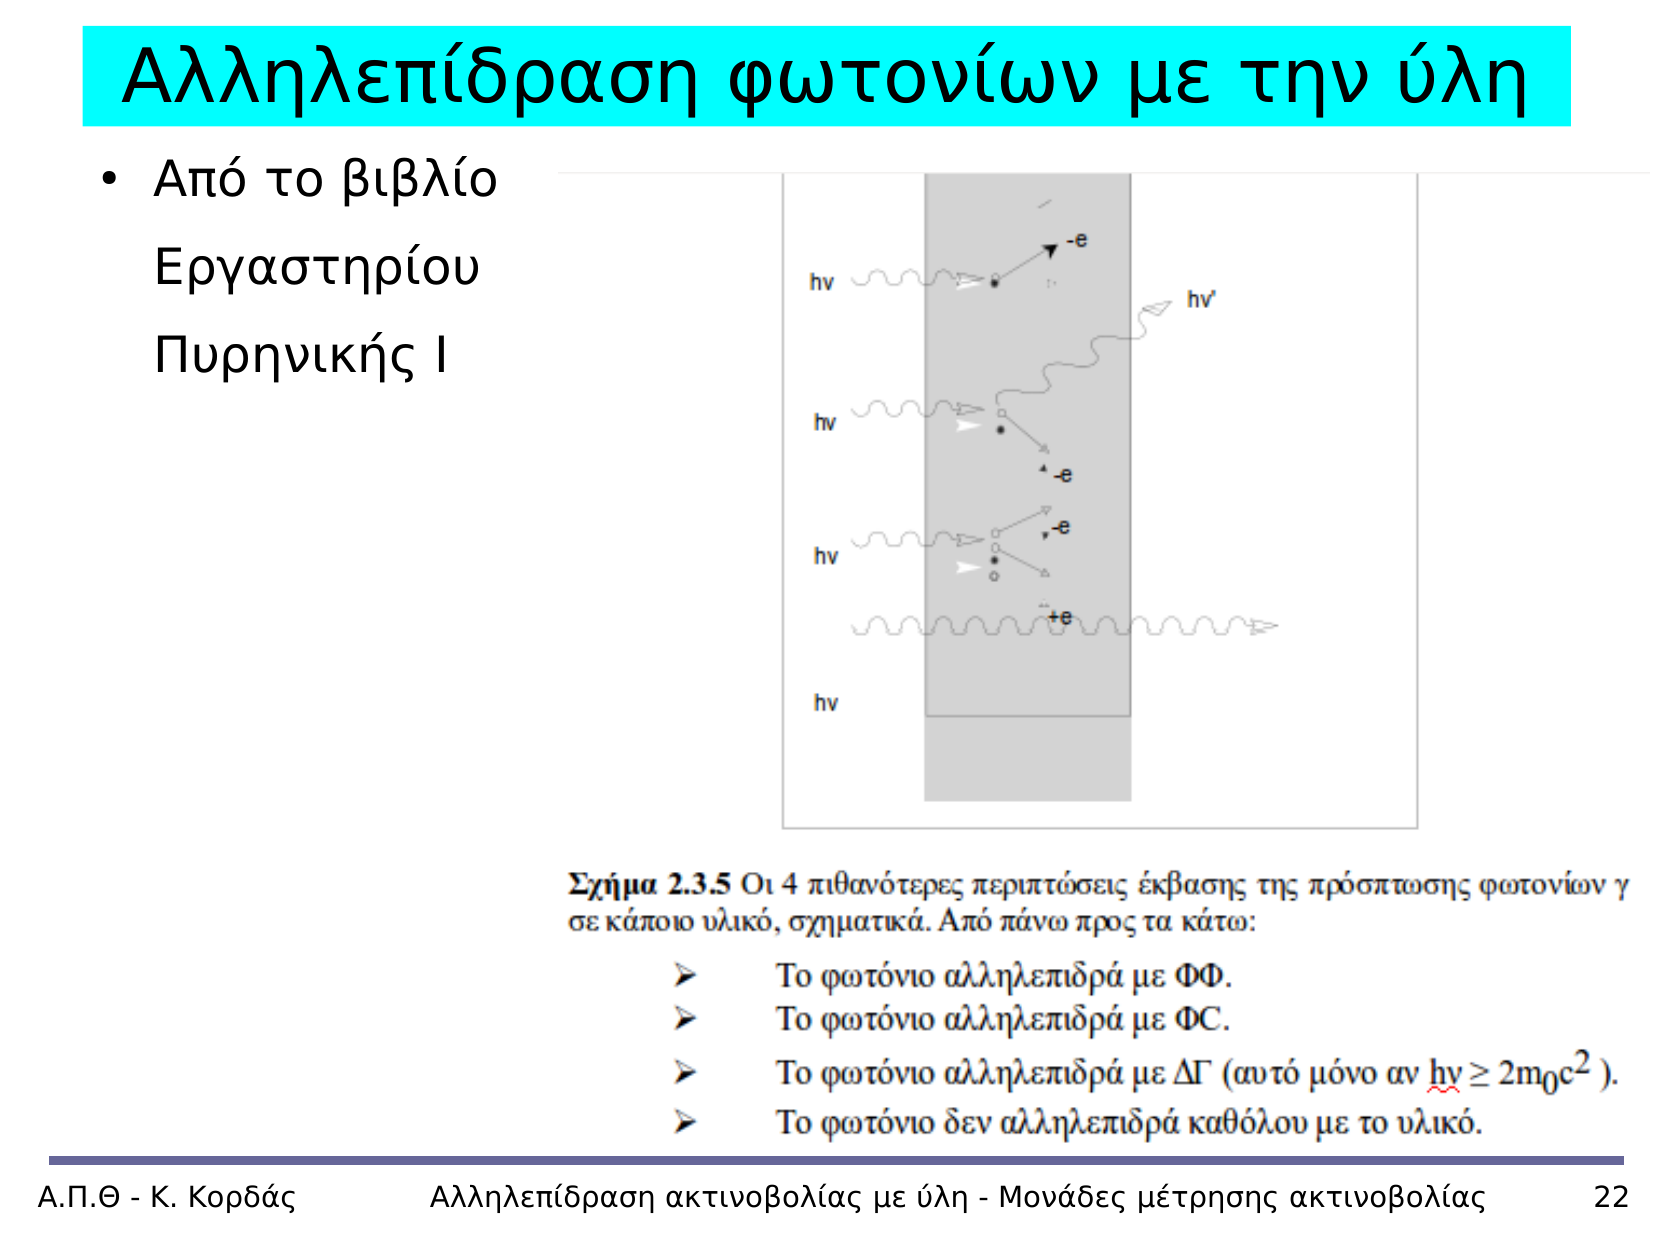

# Αλληλεπίδραση φωτονίων με την ύλη
Από το βιβλίο
Εργαστηρίου
Πυρηνικής Ι
Α.Π.Θ - Κ. Κορδάς
Αλληλεπίδραση ακτινοβολίας με ύλη - Μονάδες μέτρησης ακτινοβολίας
22